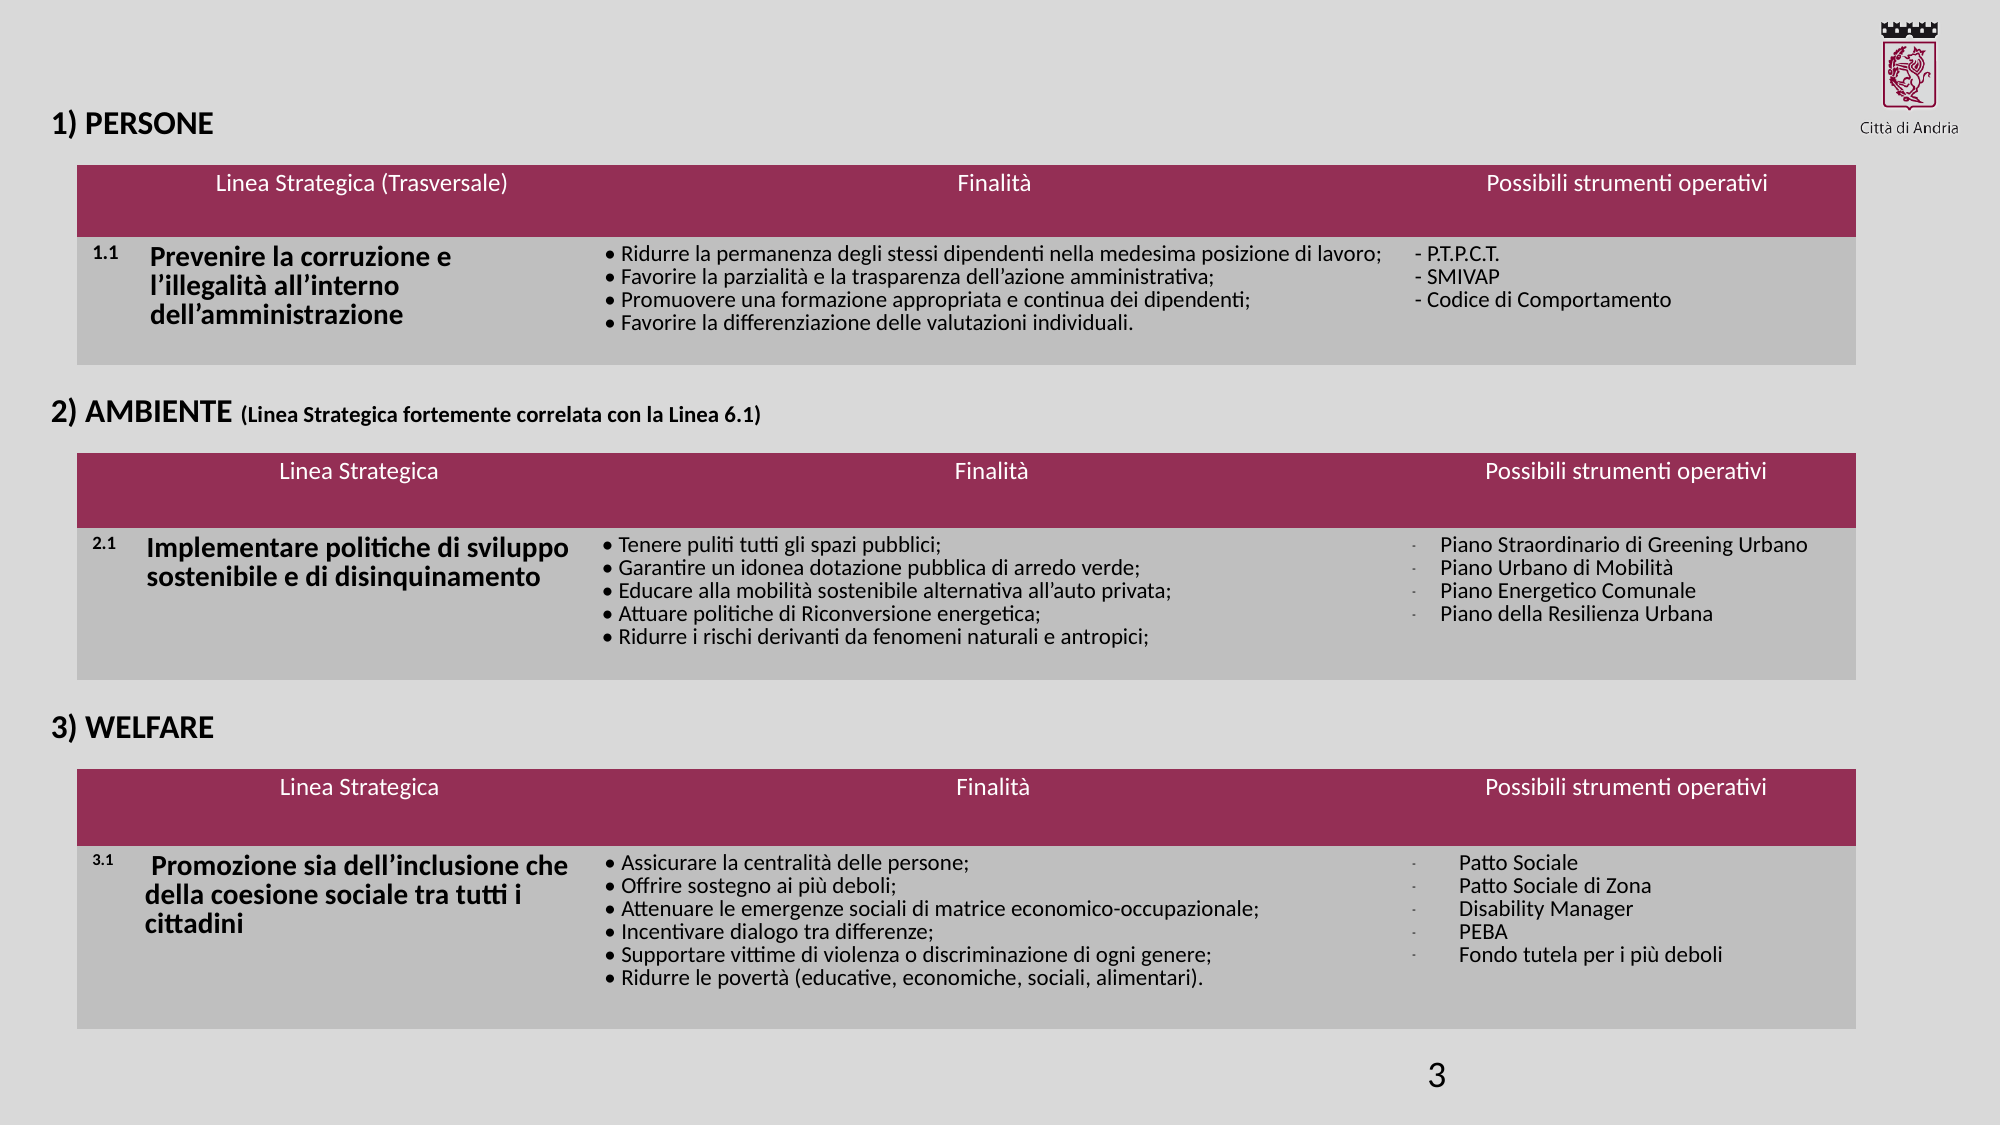

1) PERSONE
| | Linea Strategica (Trasversale) | Finalità | Possibili strumenti operativi |
| --- | --- | --- | --- |
| 1.1 | Prevenire la corruzione e l’illegalità all’interno dell’amministrazione | • Ridurre la permanenza degli stessi dipendenti nella medesima posizione di lavoro; • Favorire la parzialità e la trasparenza dell’azione amministrativa; • Promuovere una formazione appropriata e continua dei dipendenti; • Favorire la differenziazione delle valutazioni individuali. | - P.T.P.C.T. - SMIVAP - Codice di Comportamento |
2) AMBIENTE (Linea Strategica fortemente correlata con la Linea 6.1)
| | Linea Strategica | Finalità | Possibili strumenti operativi |
| --- | --- | --- | --- |
| 2.1 | Implementare politiche di sviluppo sostenibile e di disinquinamento | • Tenere puliti tutti gli spazi pubblici; • Garantire un idonea dotazione pubblica di arredo verde; • Educare alla mobilità sostenibile alternativa all’auto privata; • Attuare politiche di Riconversione energetica; • Ridurre i rischi derivanti da fenomeni naturali e antropici; | Piano Straordinario di Greening Urbano Piano Urbano di Mobilità Piano Energetico Comunale Piano della Resilienza Urbana |
3) WELFARE
| | Linea Strategica | Finalità | Possibili strumenti operativi |
| --- | --- | --- | --- |
| 3.1 | Promozione sia dell’inclusione che della coesione sociale tra tutti i cittadini | • Assicurare la centralità delle persone; • Offrire sostegno ai più deboli; • Attenuare le emergenze sociali di matrice economico-occupazionale; • Incentivare dialogo tra differenze; • Supportare vittime di violenza o discriminazione di ogni genere; • Ridurre le povertà (educative, economiche, sociali, alimentari). | Patto Sociale Patto Sociale di Zona Disability Manager PEBA Fondo tutela per i più deboli |